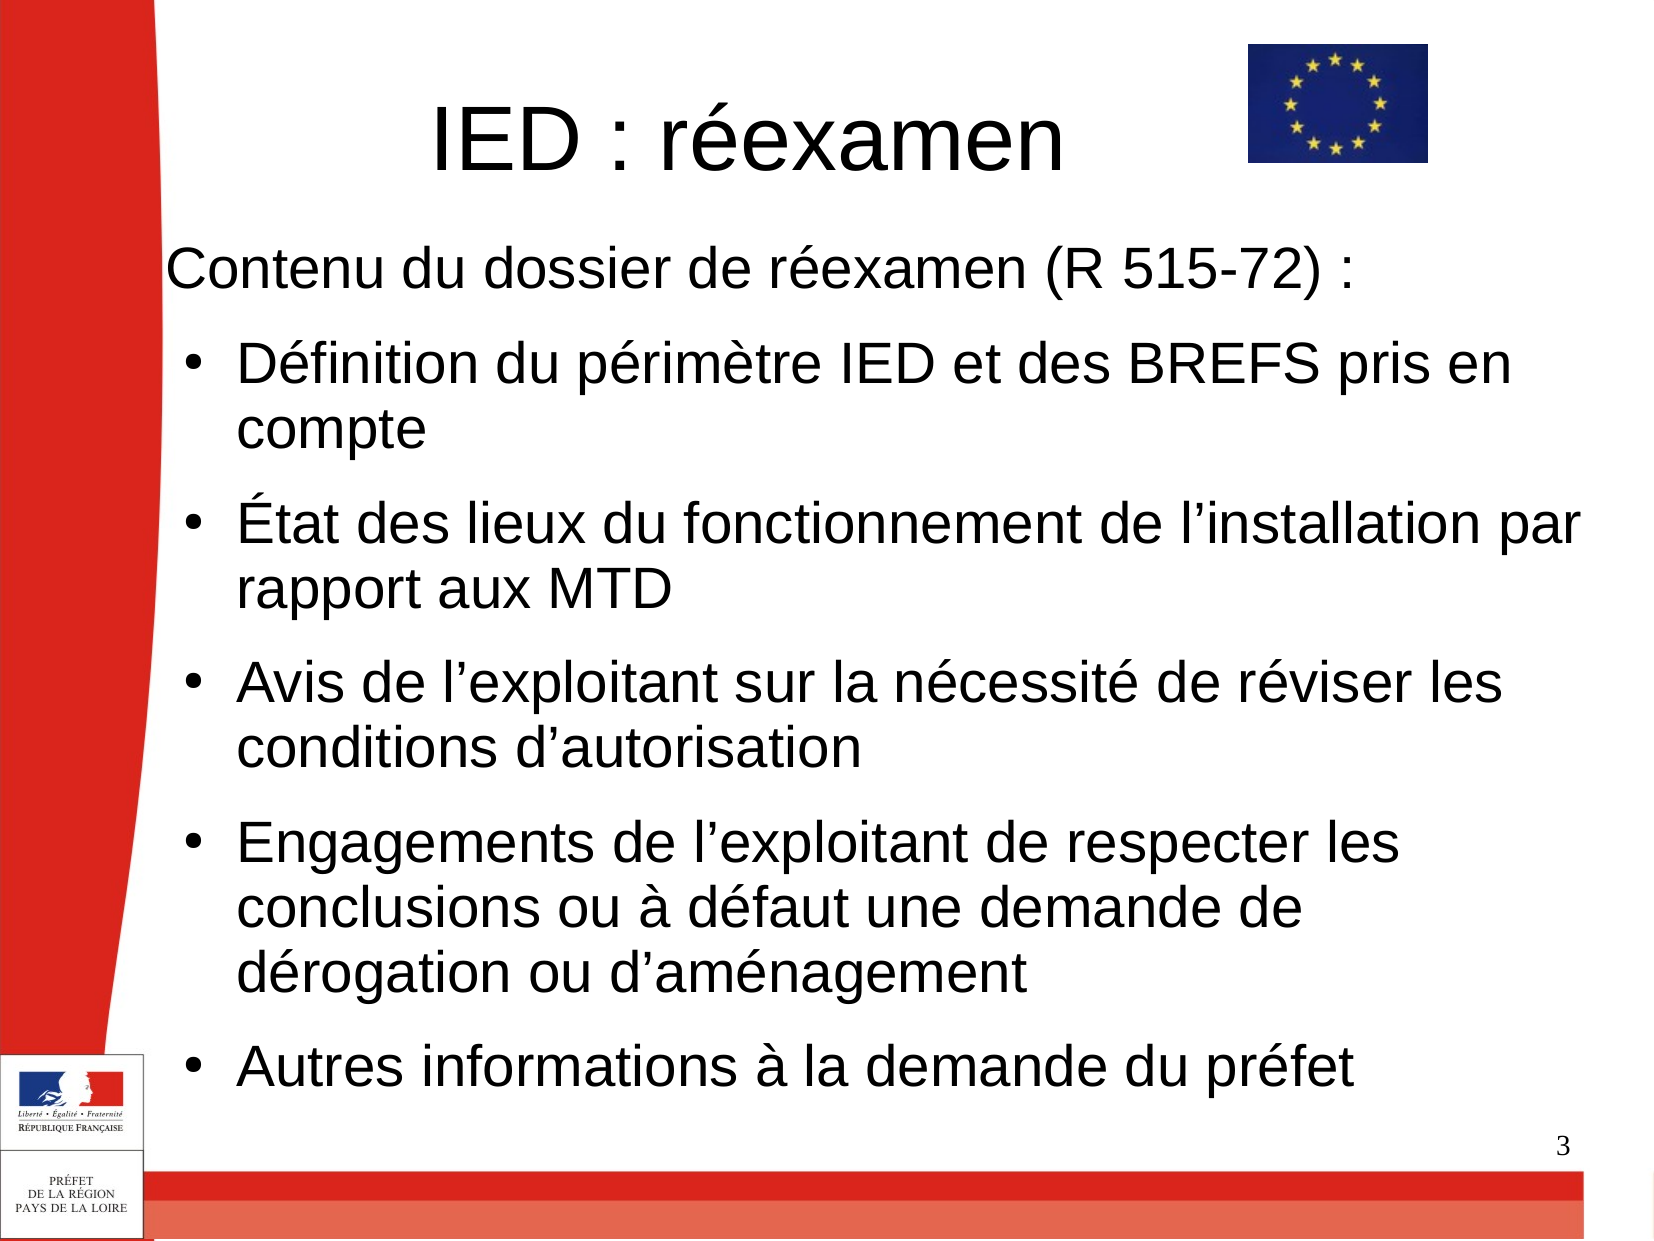

IED : réexamen
# Contenu du dossier de réexamen (R 515-72) :
Définition du périmètre IED et des BREFS pris en compte
État des lieux du fonctionnement de l’installation par rapport aux MTD
Avis de l’exploitant sur la nécessité de réviser les conditions d’autorisation
Engagements de l’exploitant de respecter les conclusions ou à défaut une demande de dérogation ou d’aménagement
Autres informations à la demande du préfet
3